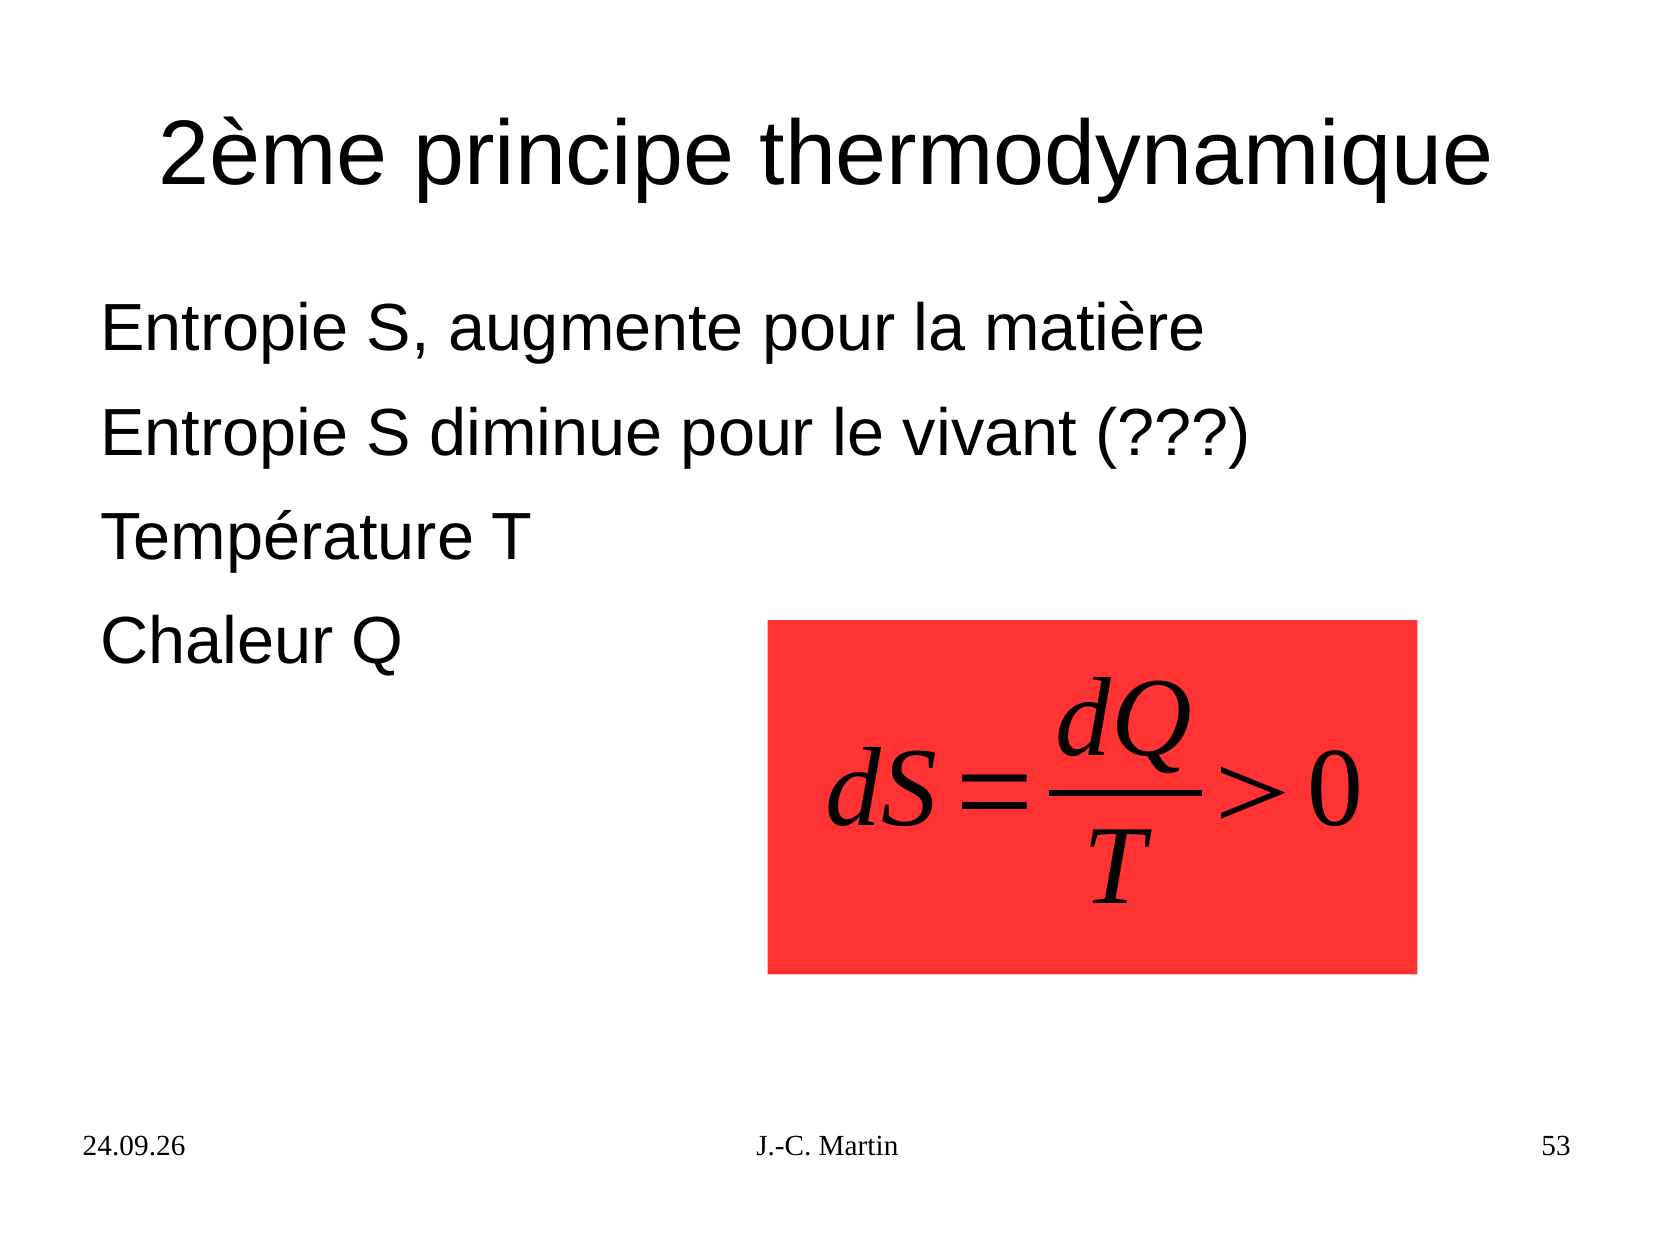

# 2ème principe thermodynamique
Entropie S, augmente pour la matière
Entropie S diminue pour le vivant (???)
Température T
Chaleur Q
J.-C. Martin
53